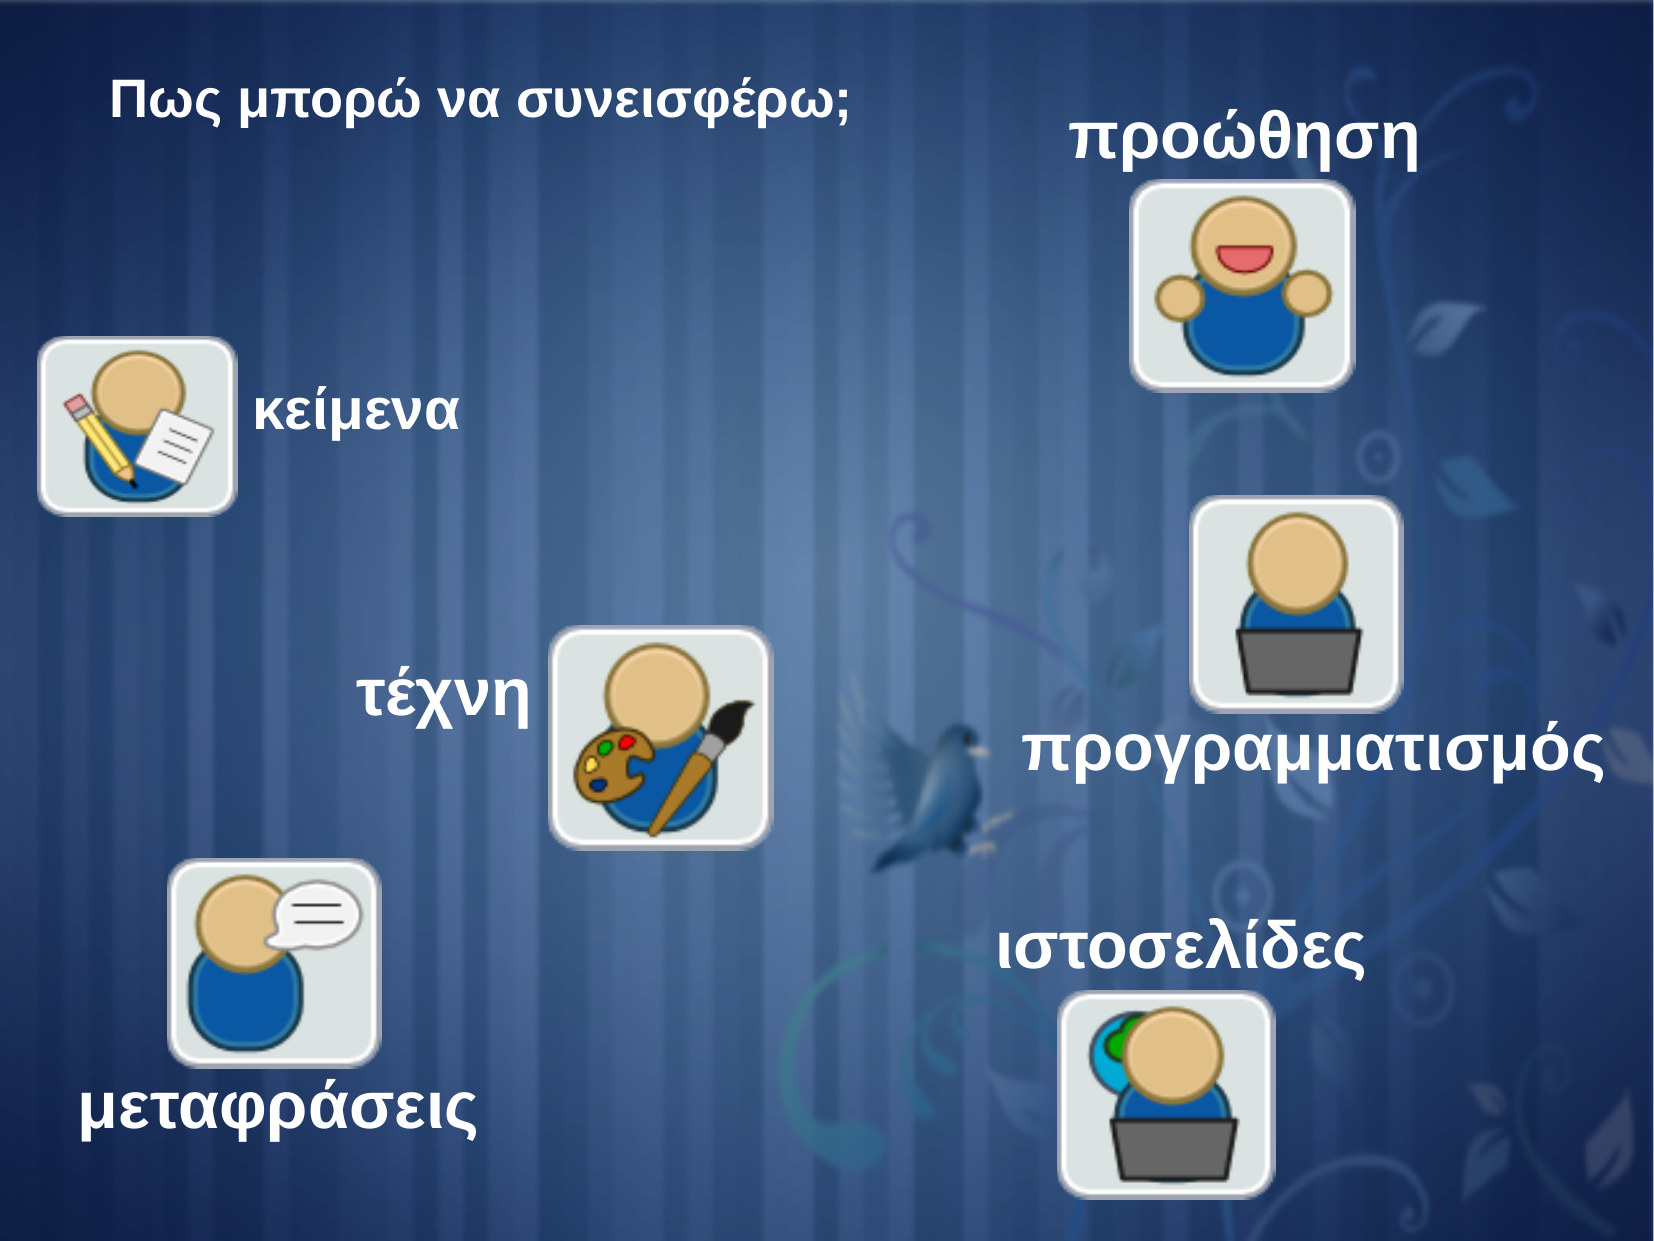

Πως μπορώ να συνεισφέρω;
προώθηση
κείμενα
τέχνη
προγραμματισμός
ιστοσελίδες
μεταφράσεις